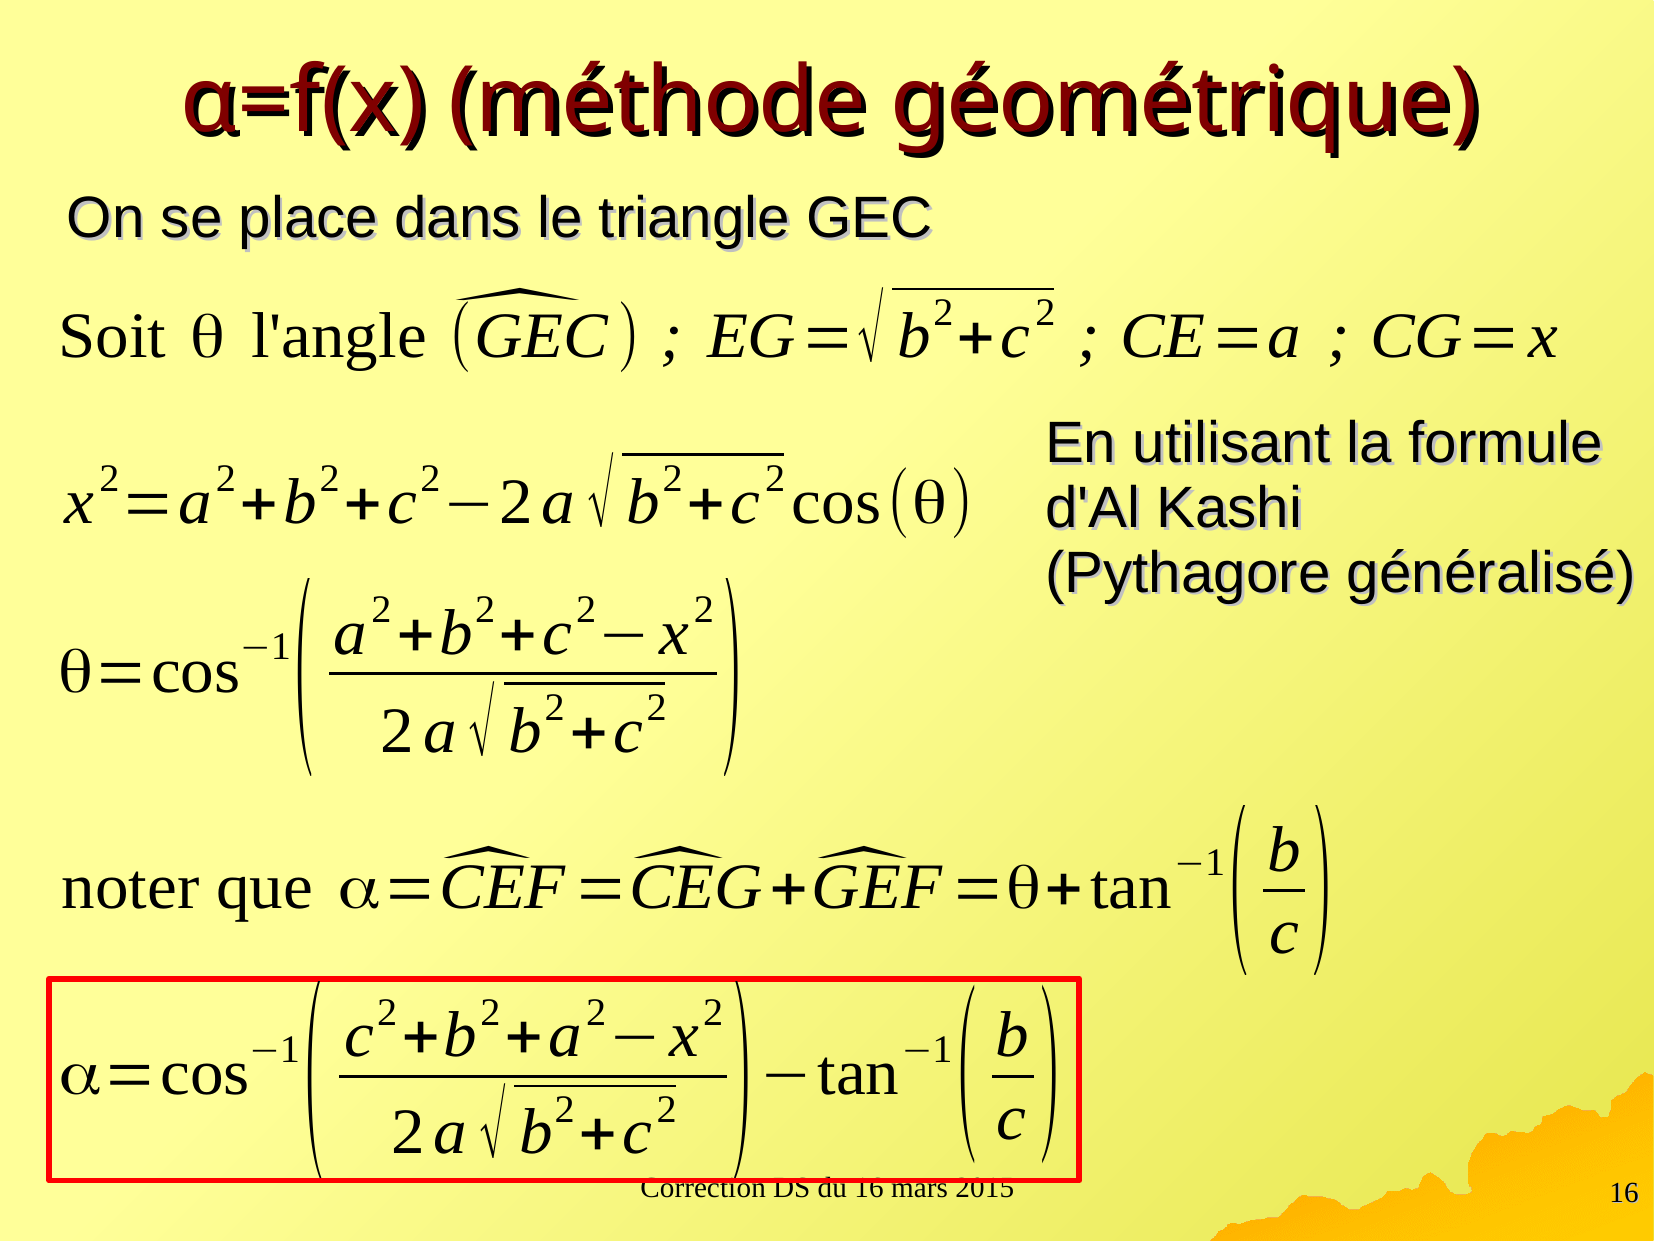

# α=f(x) (méthode géométrique)
On se place dans le triangle GEC
En utilisant la formule
d'Al Kashi
(Pythagore généralisé)
Correction DS du 16 mars 2015